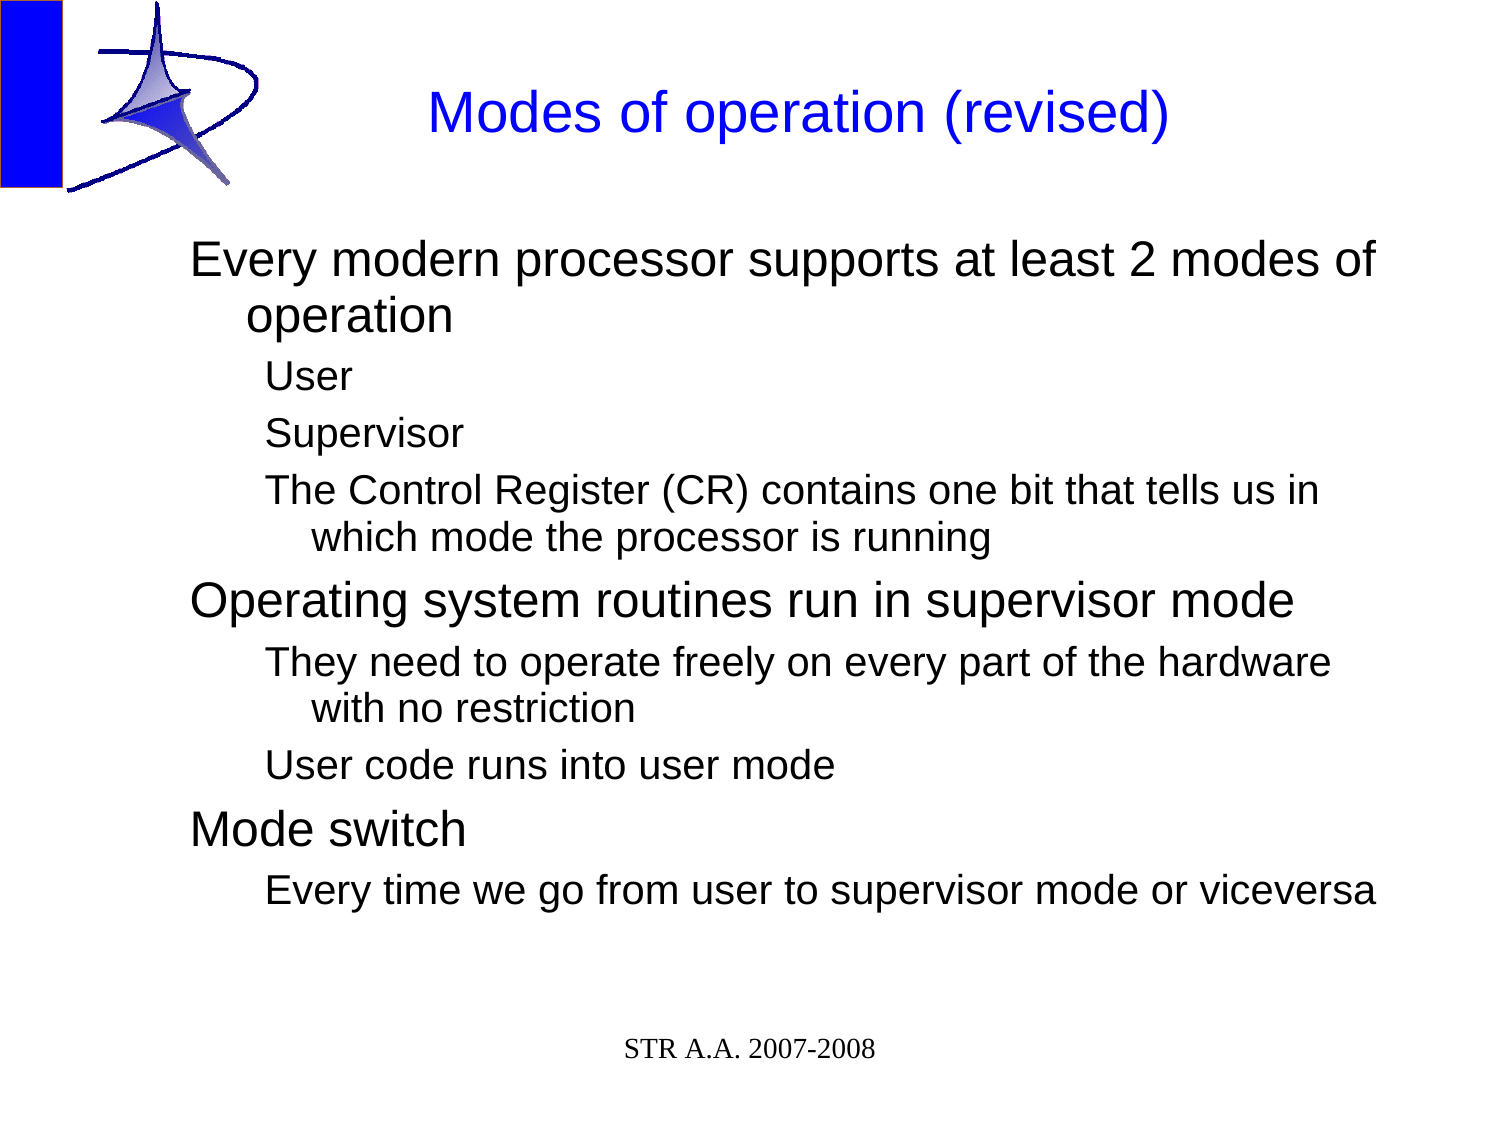

# Modes of operation (revised)
Every modern processor supports at least 2 modes of operation
User
Supervisor
The Control Register (CR) contains one bit that tells us in which mode the processor is running
Operating system routines run in supervisor mode
They need to operate freely on every part of the hardware with no restriction
User code runs into user mode
Mode switch
Every time we go from user to supervisor mode or viceversa
STR A.A. 2007-2008